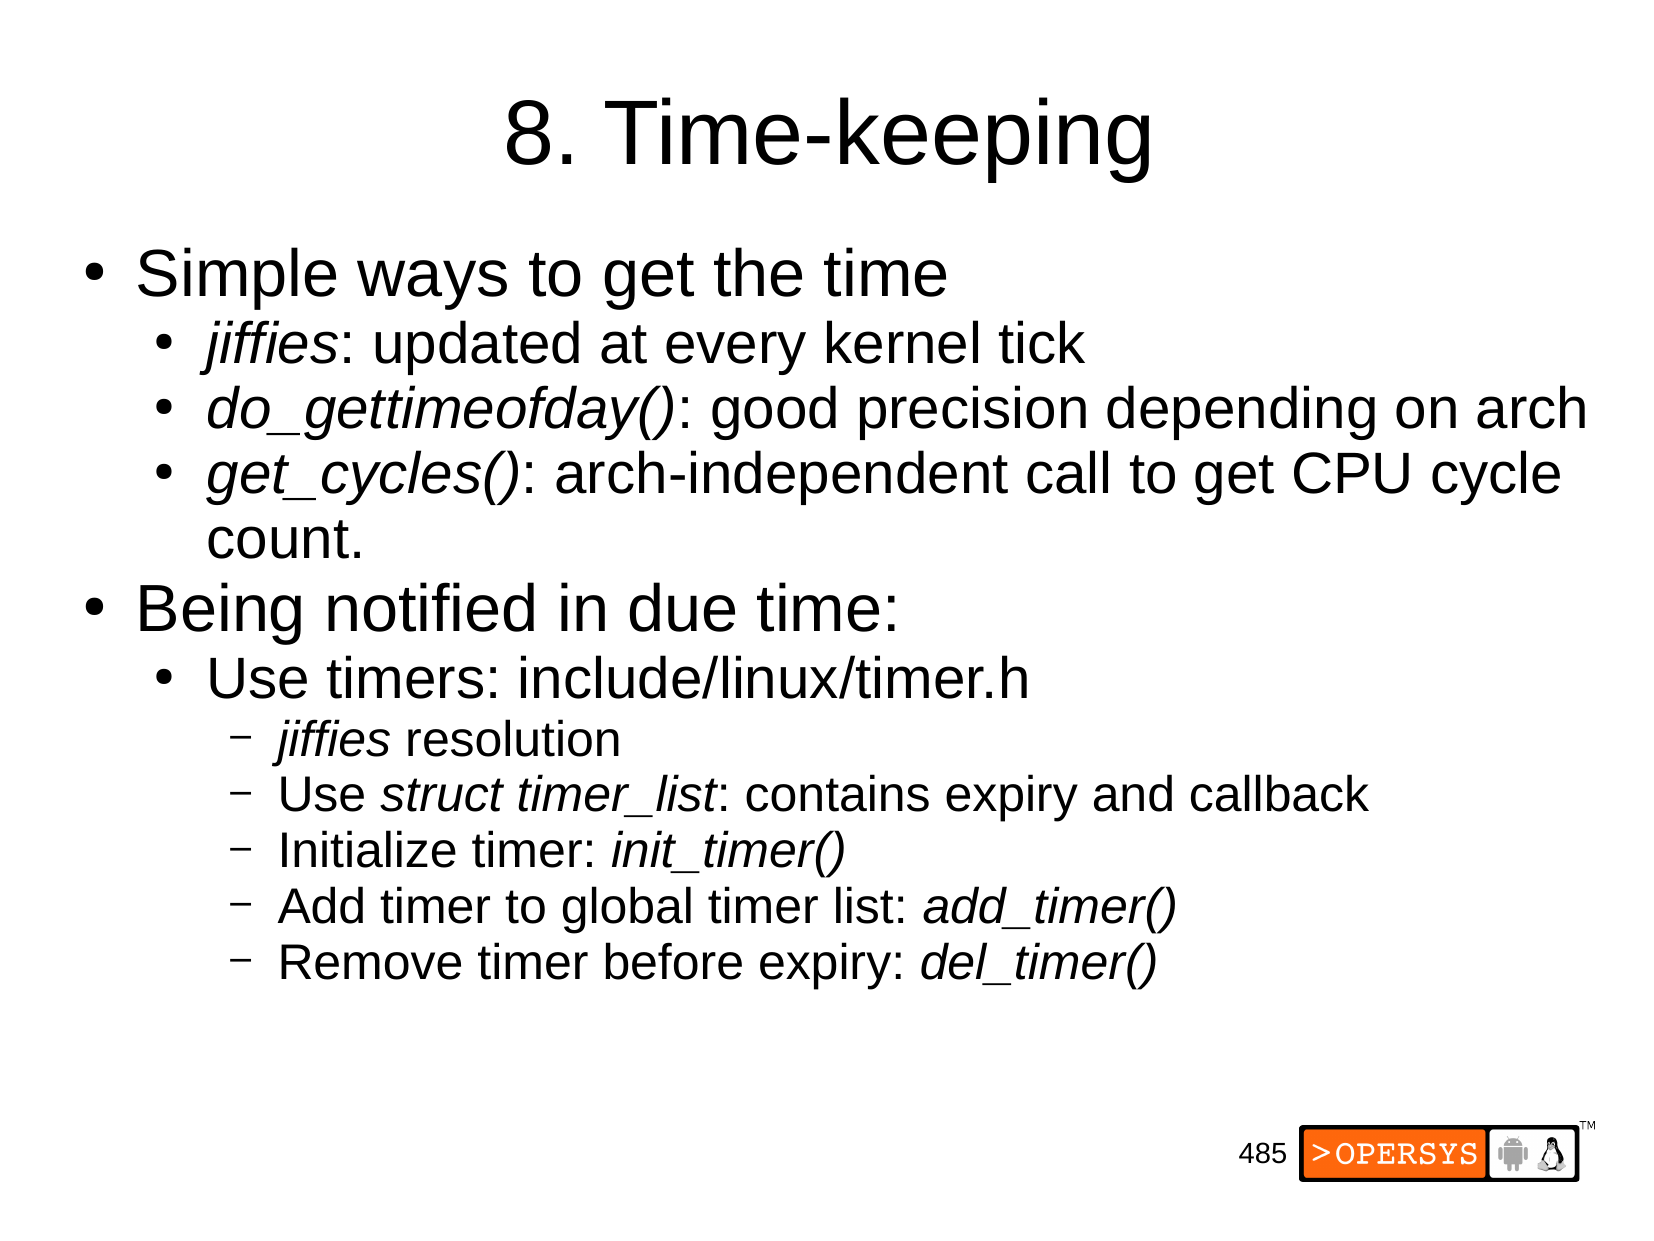

# 8. Time-keeping
Simple ways to get the time
jiffies: updated at every kernel tick
do_gettimeofday(): good precision depending on arch
get_cycles(): arch-independent call to get CPU cycle count.
Being notified in due time:
Use timers: include/linux/timer.h
jiffies resolution
Use struct timer_list: contains expiry and callback
Initialize timer: init_timer()
Add timer to global timer list: add_timer()
Remove timer before expiry: del_timer()